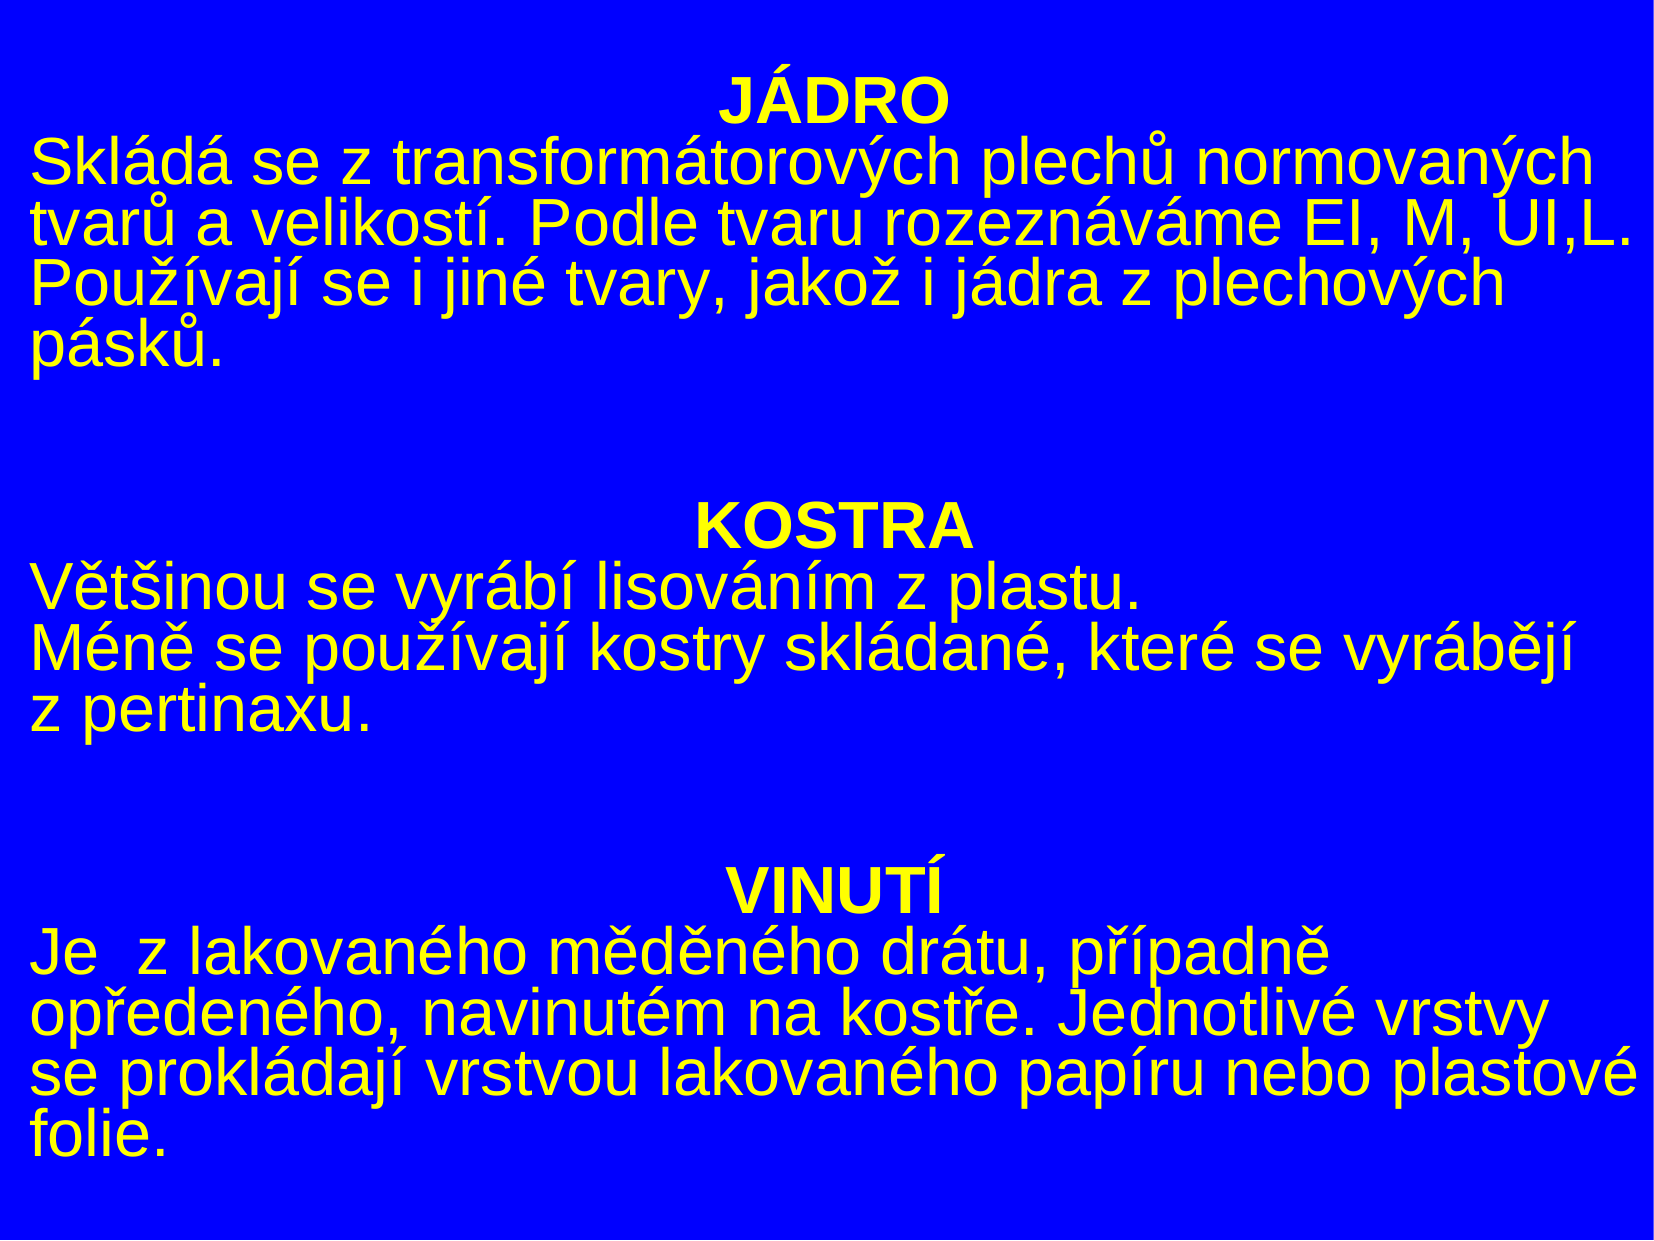

# JÁDRO
Skládá se z transformátorových plechů normovaných
tvarů a velikostí. Podle tvaru rozeznáváme EI, M, UI,L.
Používají se i jiné tvary, jakož i jádra z plechových
pásků.
KOSTRA
Většinou se vyrábí lisováním z plastu.
Méně se používají kostry skládané, které se vyrábějí
z pertinaxu.
VINUTÍ
Je z lakovaného měděného drátu, případně
opředeného, navinutém na kostře. Jednotlivé vrstvy
se prokládají vrstvou lakovaného papíru nebo plastové
folie.